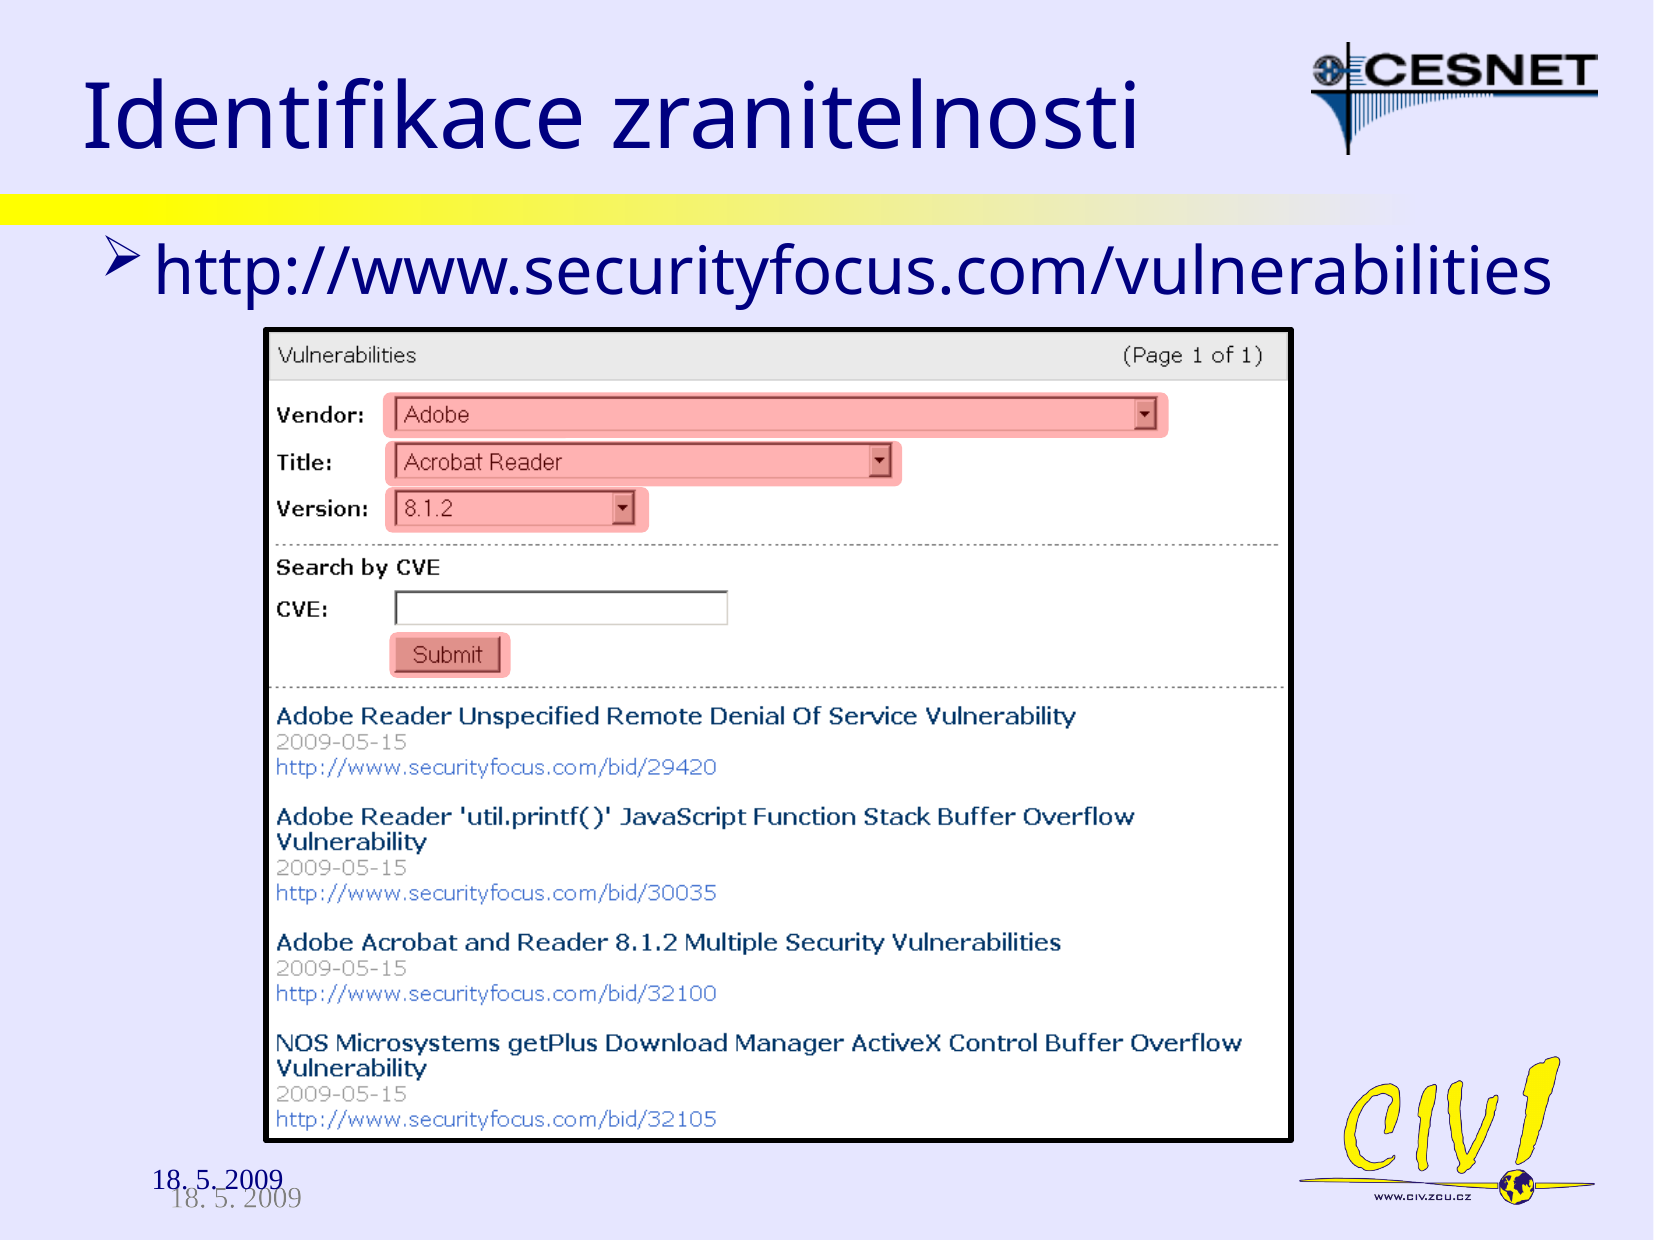

# Identifikace zranitelnosti
http://www.securityfocus.com/vulnerabilities
18. 5. 2009